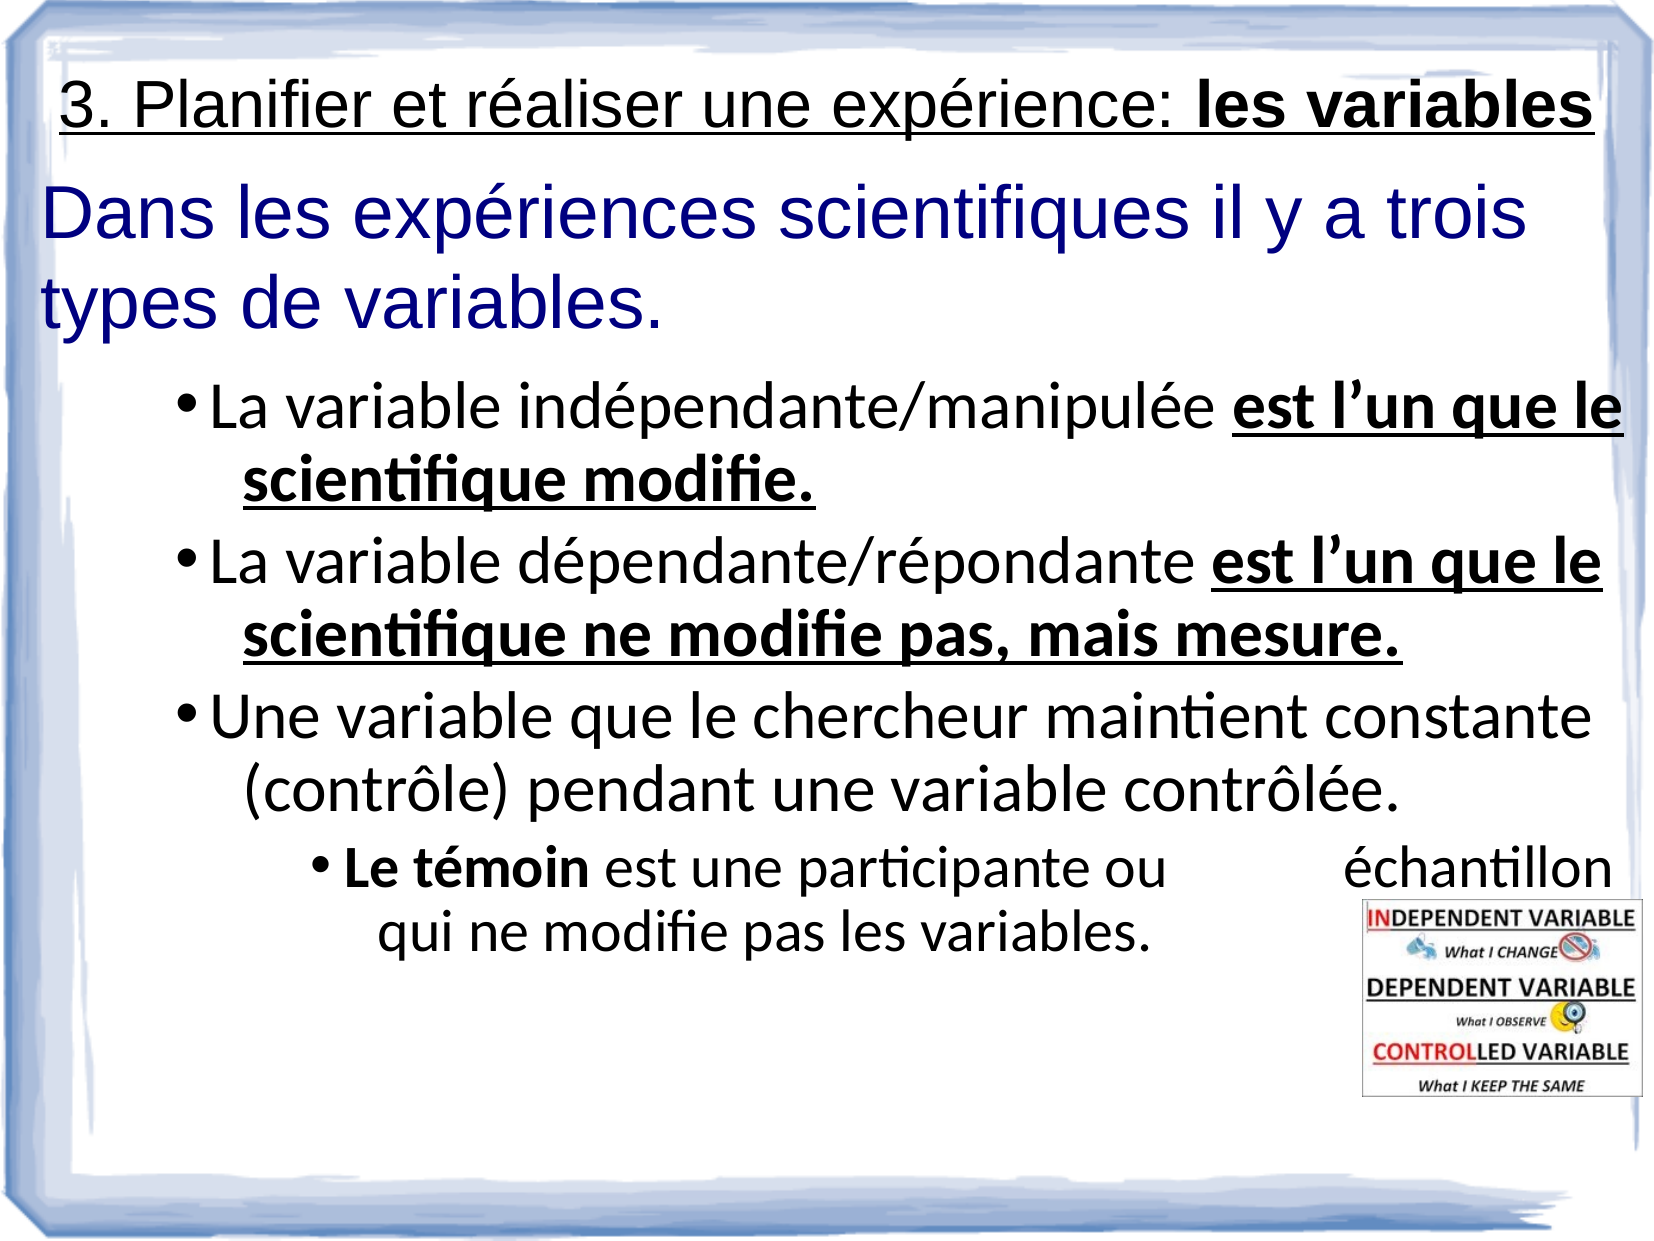

# 3. Planifier et réaliser une expérience: les variables
Dans les expériences scientifiques il y a trois types de variables.
La variable indépendante/manipulée est l’un que le scientifique modifie.
La variable dépendante/répondante est l’un que le scientifique ne modifie pas, mais mesure.
Une variable que le chercheur maintient constante (contrôle) pendant une variable contrôlée.
Le témoin est une participante ou échantillon qui ne modifie pas les variables.